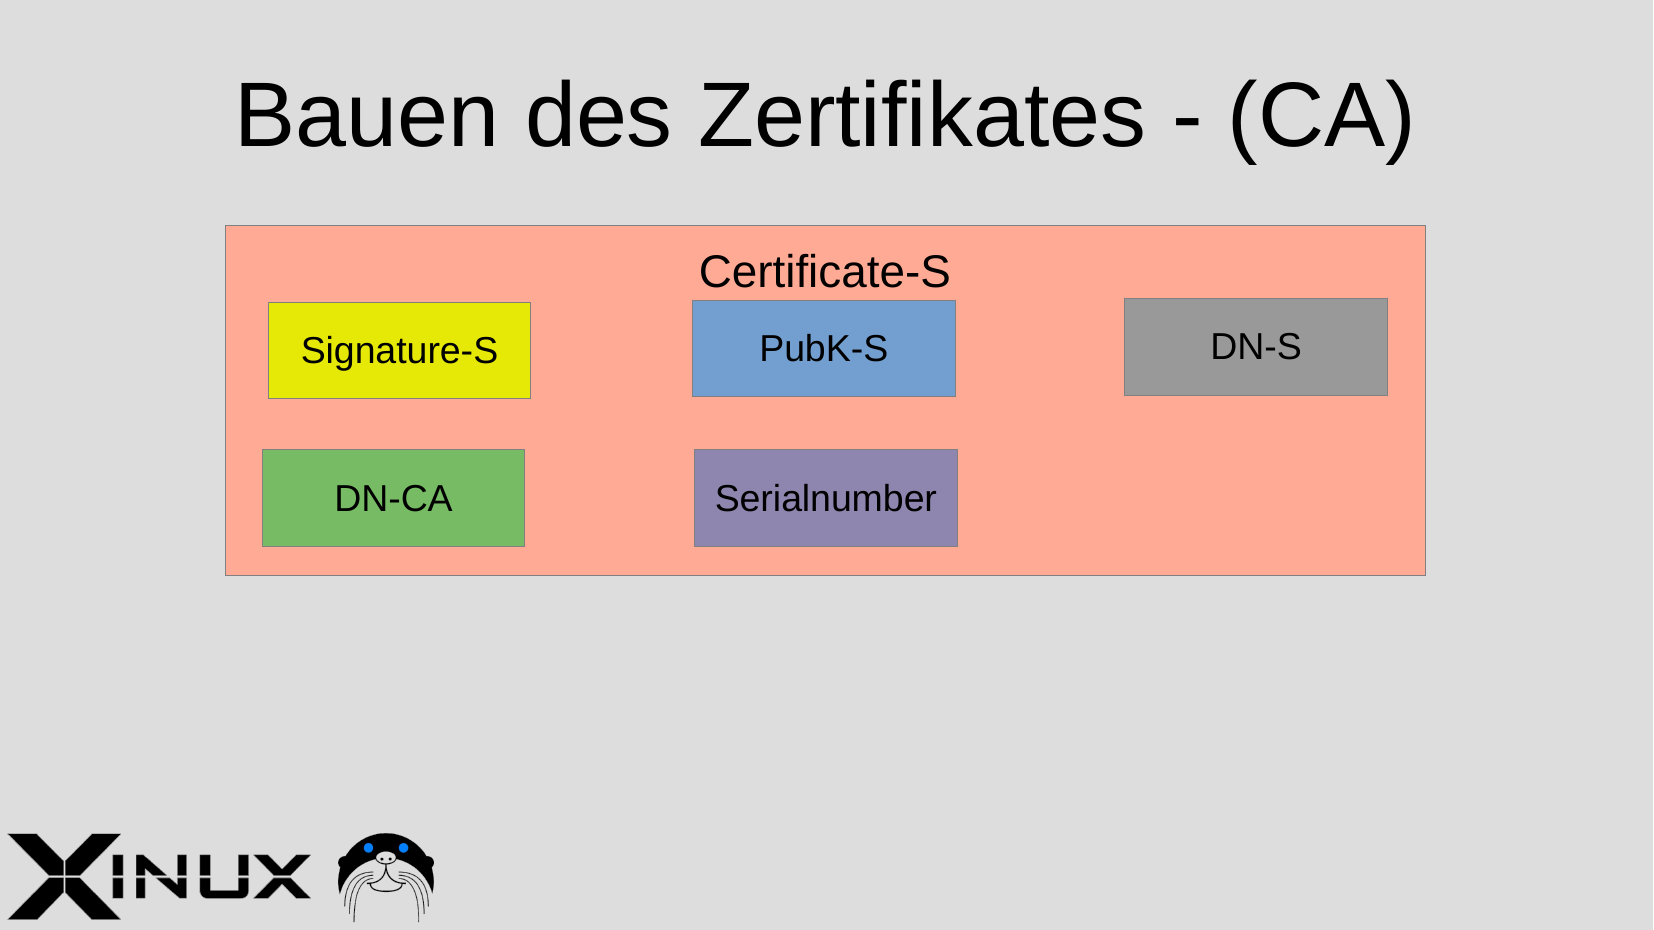

# Bauen des Zertifikates - (CA)
Certificate-S
DN-S
PubK-S
Signature-S
DN-CA
Serialnumber